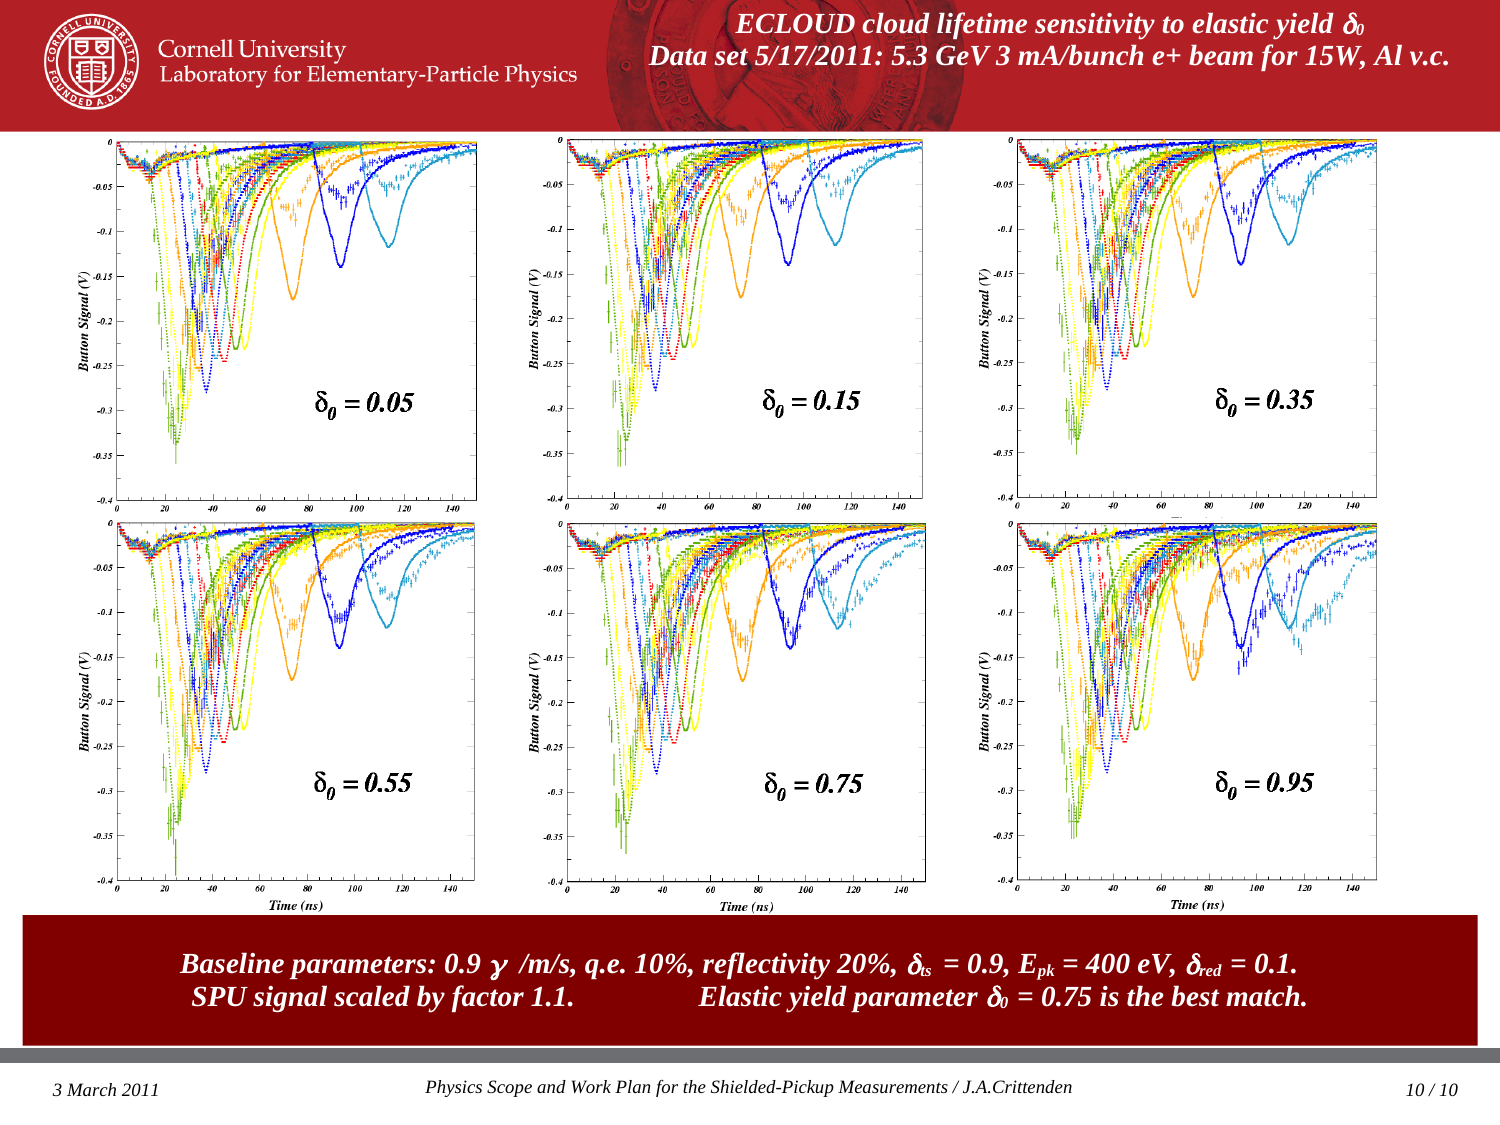

ECLOUD cloud lifetime sensitivity to elastic yield d0
Data set 5/17/2011: 5.3 GeV 3 mA/bunch e+ beam for 15W, Al v.c.
Baseline parameters: 0.9 g /m/s, q.e. 10%, reflectivity 20%, dts = 0.9, Epk = 400 eV, dred = 0.1.
SPU signal scaled by factor 1.1. Elastic yield parameter d0 = 0.75 is the best match.